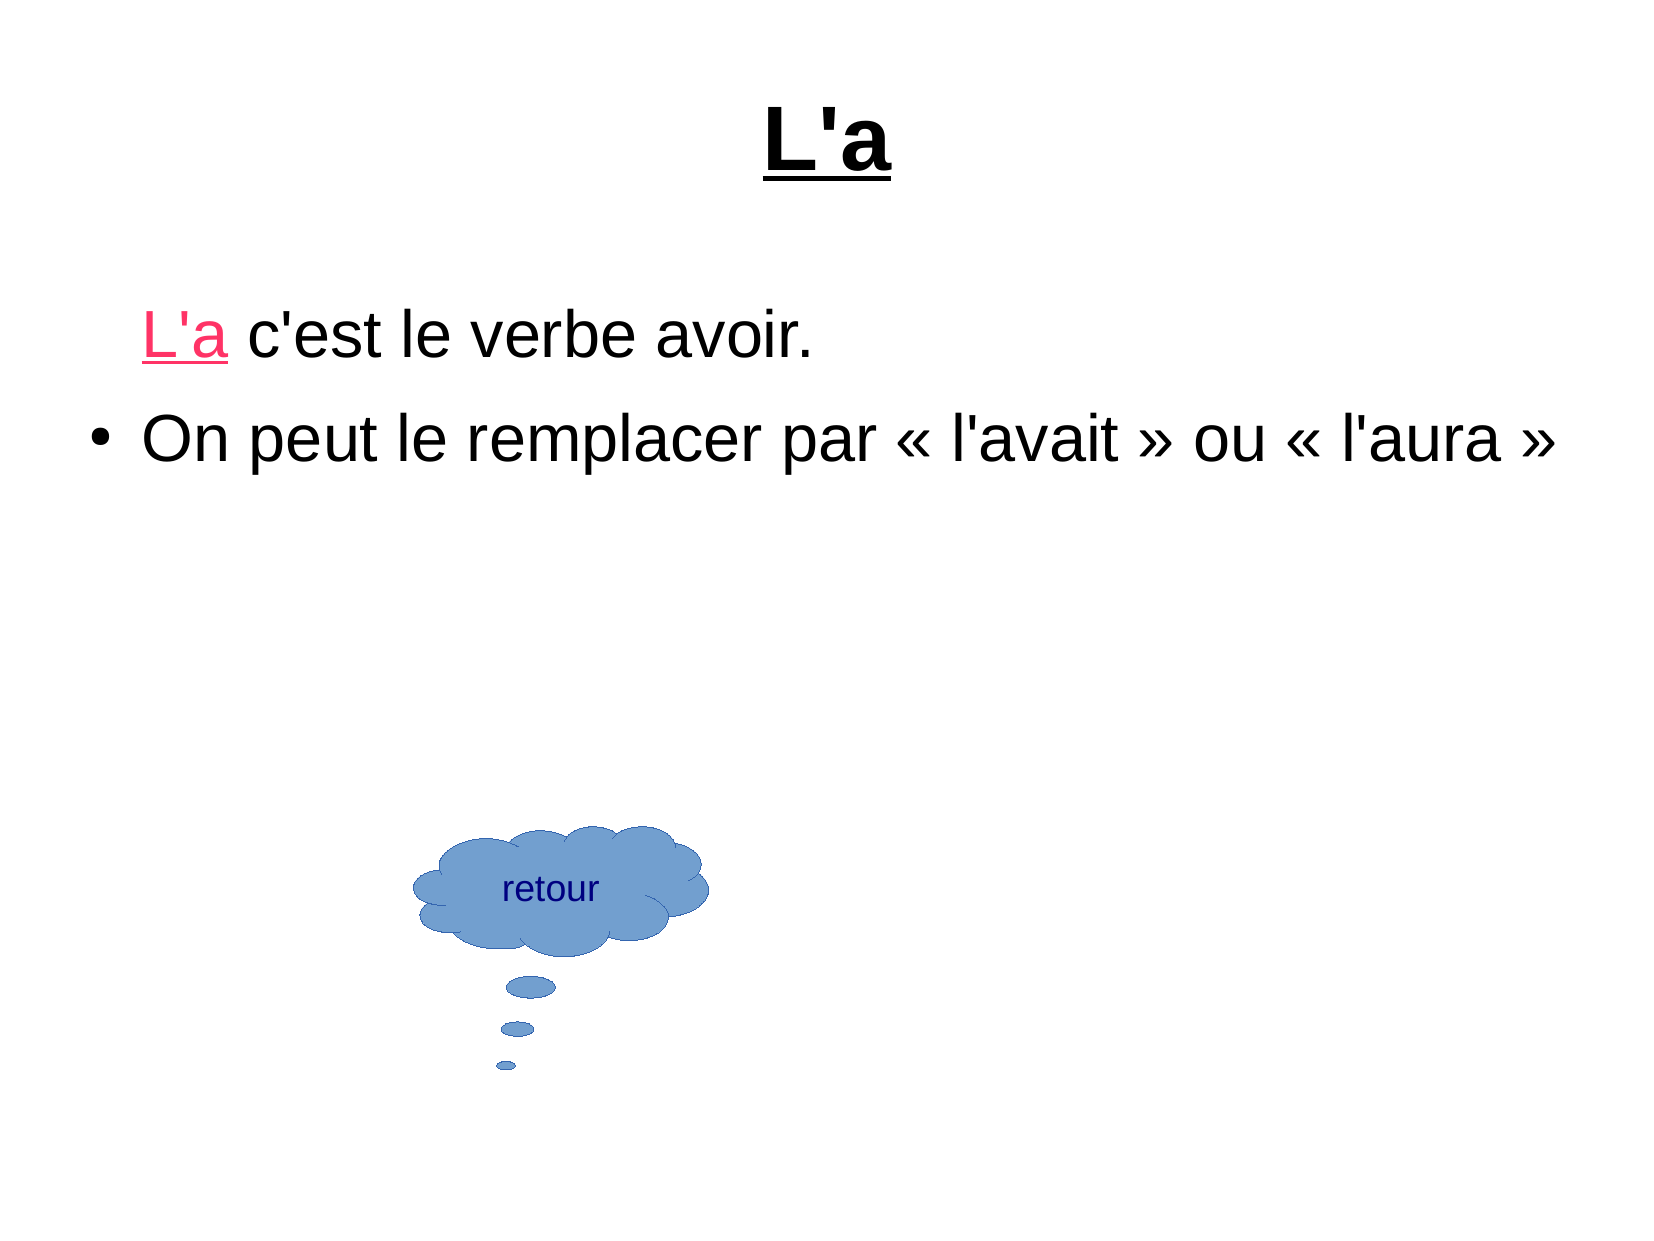

# L'a
L'a c'est le verbe avoir.
On peut le remplacer par « l'avait » ou « l'aura »
retour